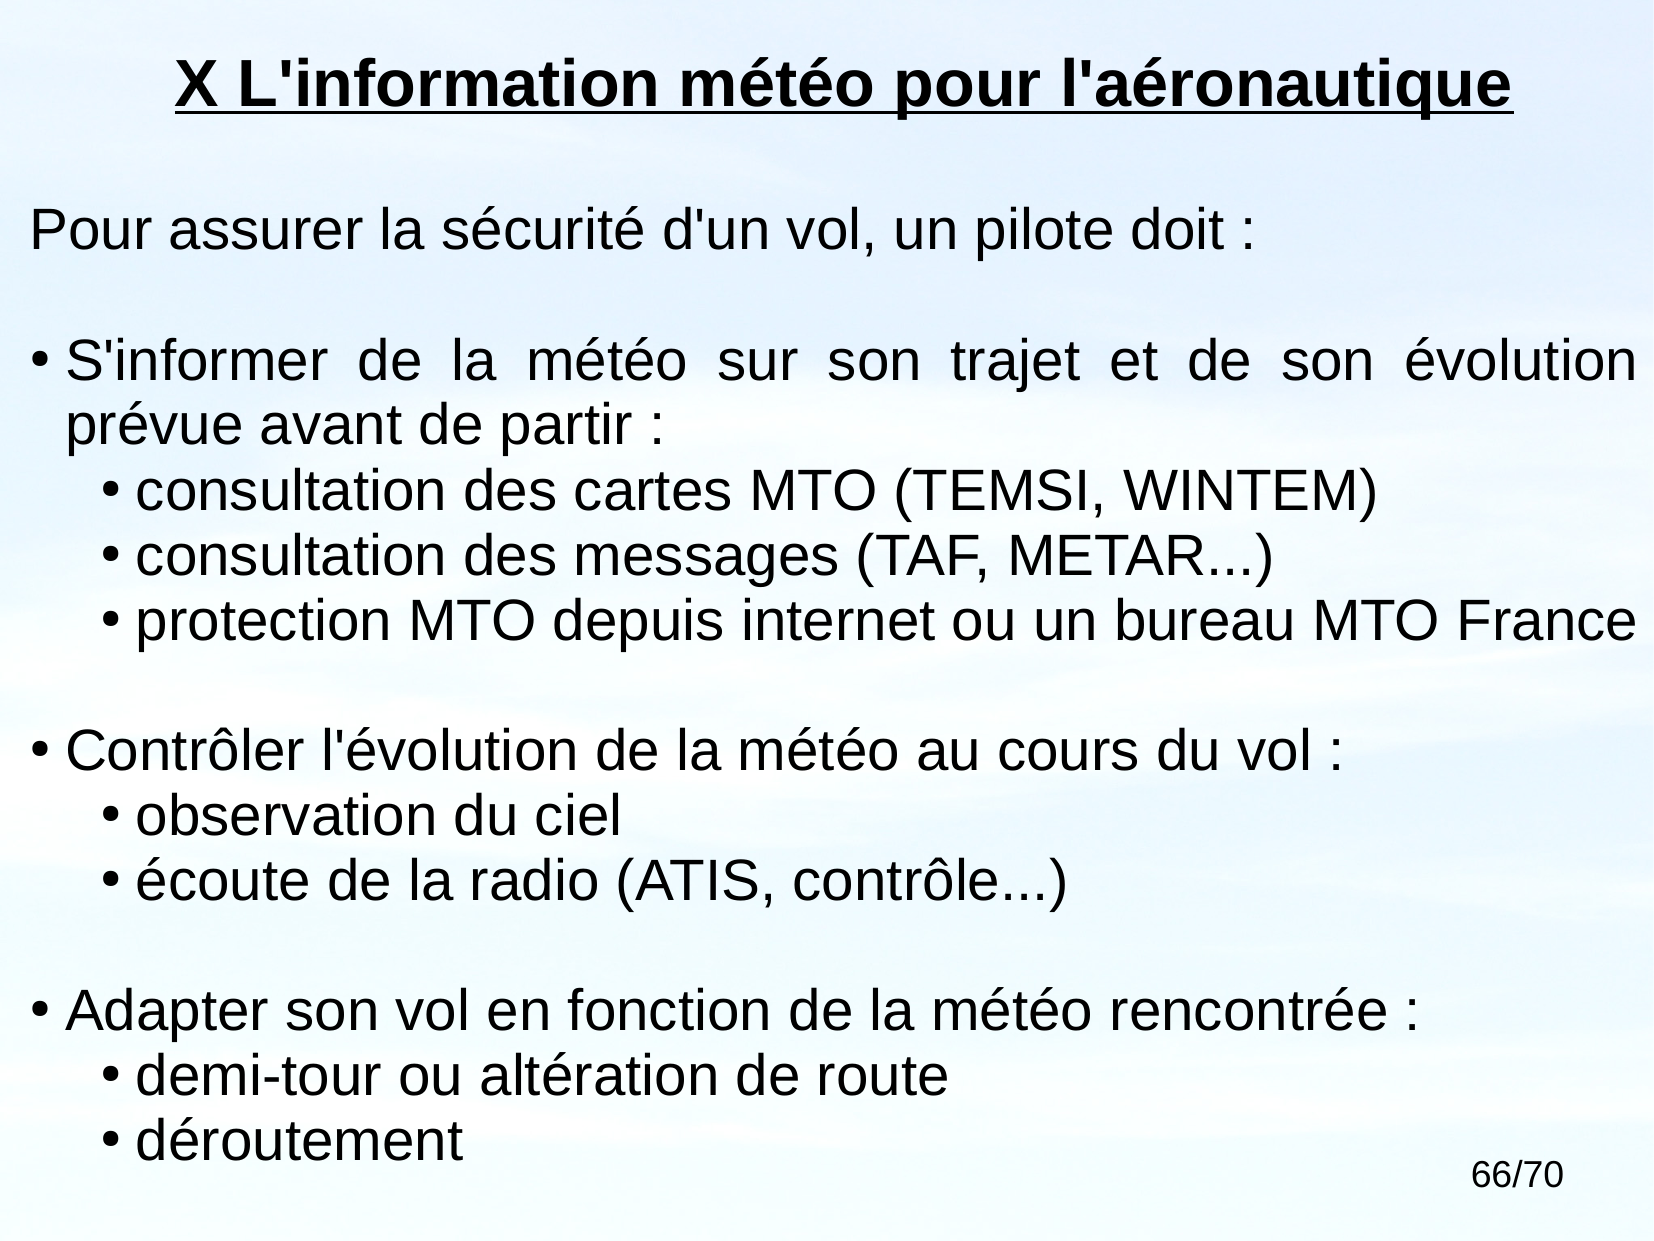

# X L'information météo pour l'aéronautique
Pour assurer la sécurité d'un vol, un pilote doit :
S'informer de la météo sur son trajet et de son évolution prévue avant de partir :
consultation des cartes MTO (TEMSI, WINTEM)
consultation des messages (TAF, METAR...)
protection MTO depuis internet ou un bureau MTO France
Contrôler l'évolution de la météo au cours du vol :
observation du ciel
écoute de la radio (ATIS, contrôle...)
Adapter son vol en fonction de la météo rencontrée :
demi-tour ou altération de route
déroutement